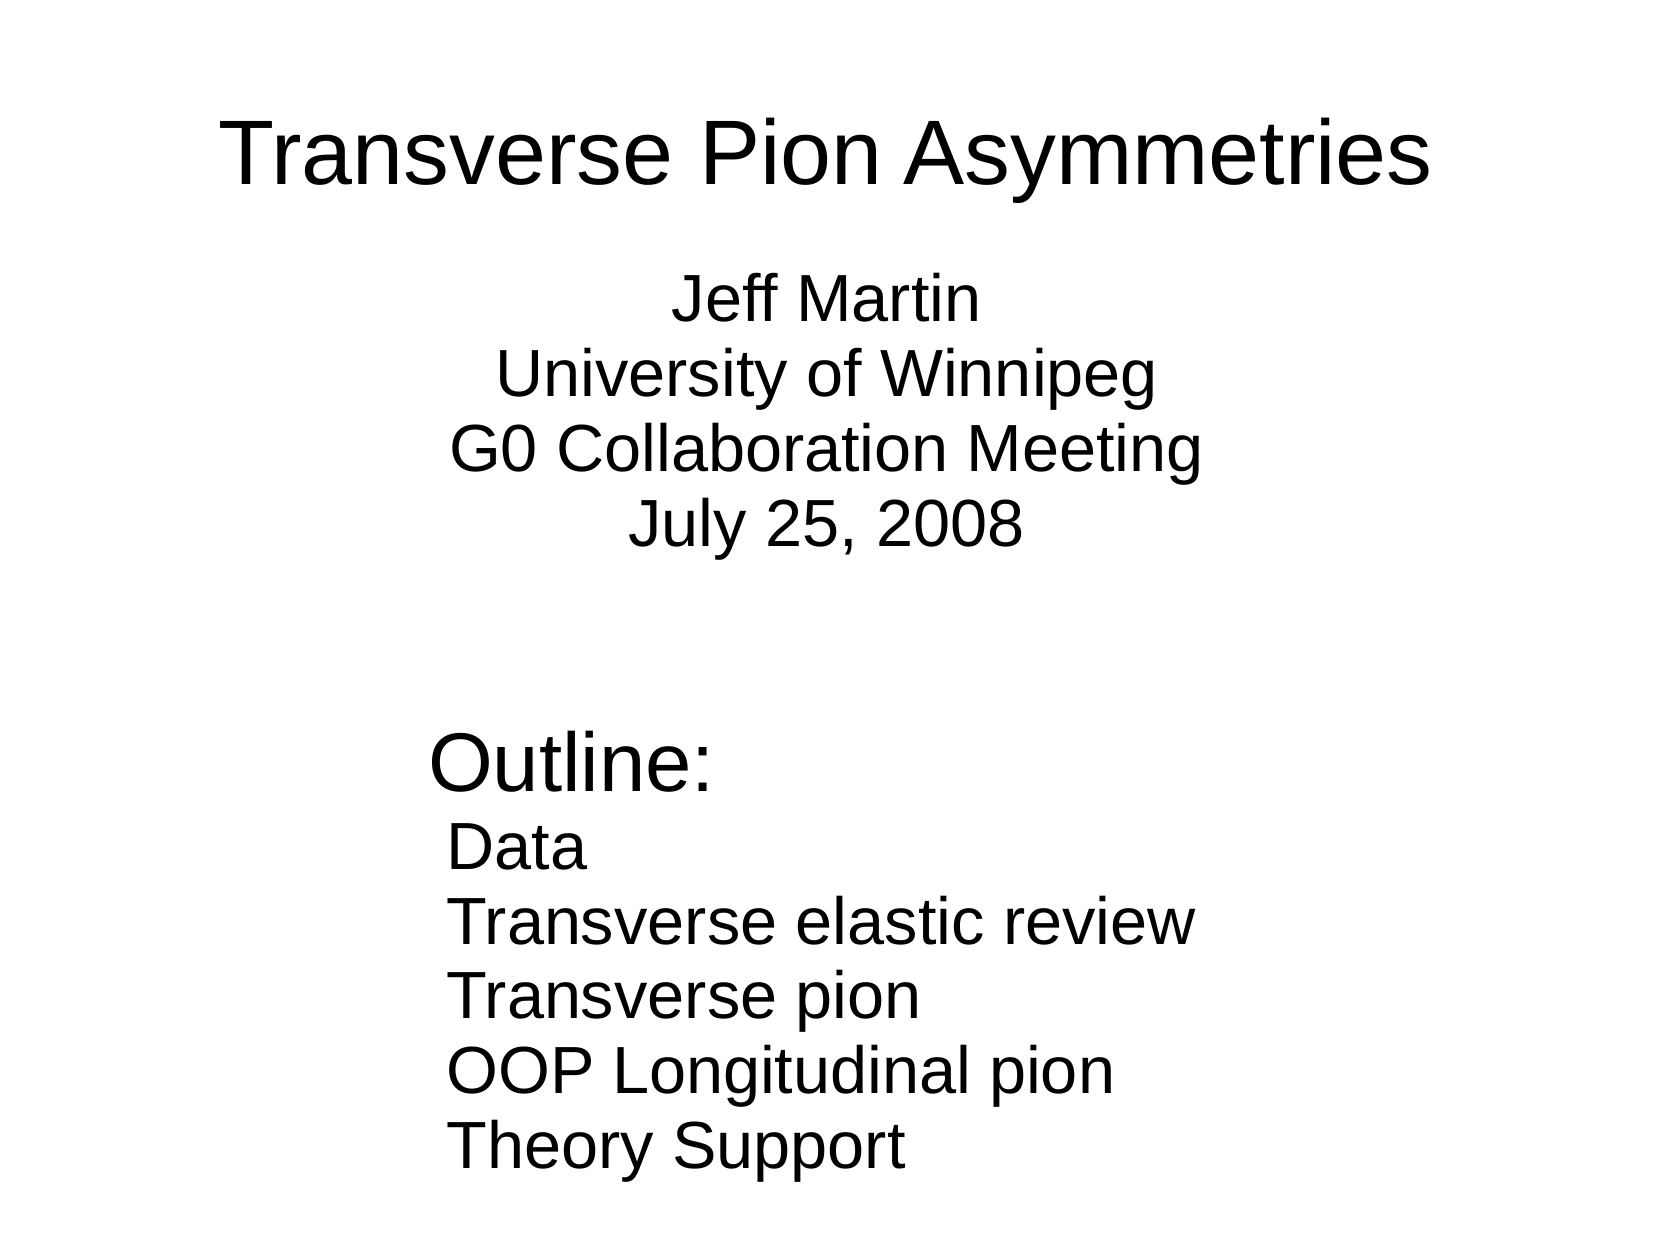

# Transverse Pion Asymmetries
Jeff Martin
University of Winnipeg
G0 Collaboration Meeting
July 25, 2008
Outline:
 Data
 Transverse elastic review
 Transverse pion
 OOP Longitudinal pion
 Theory Support